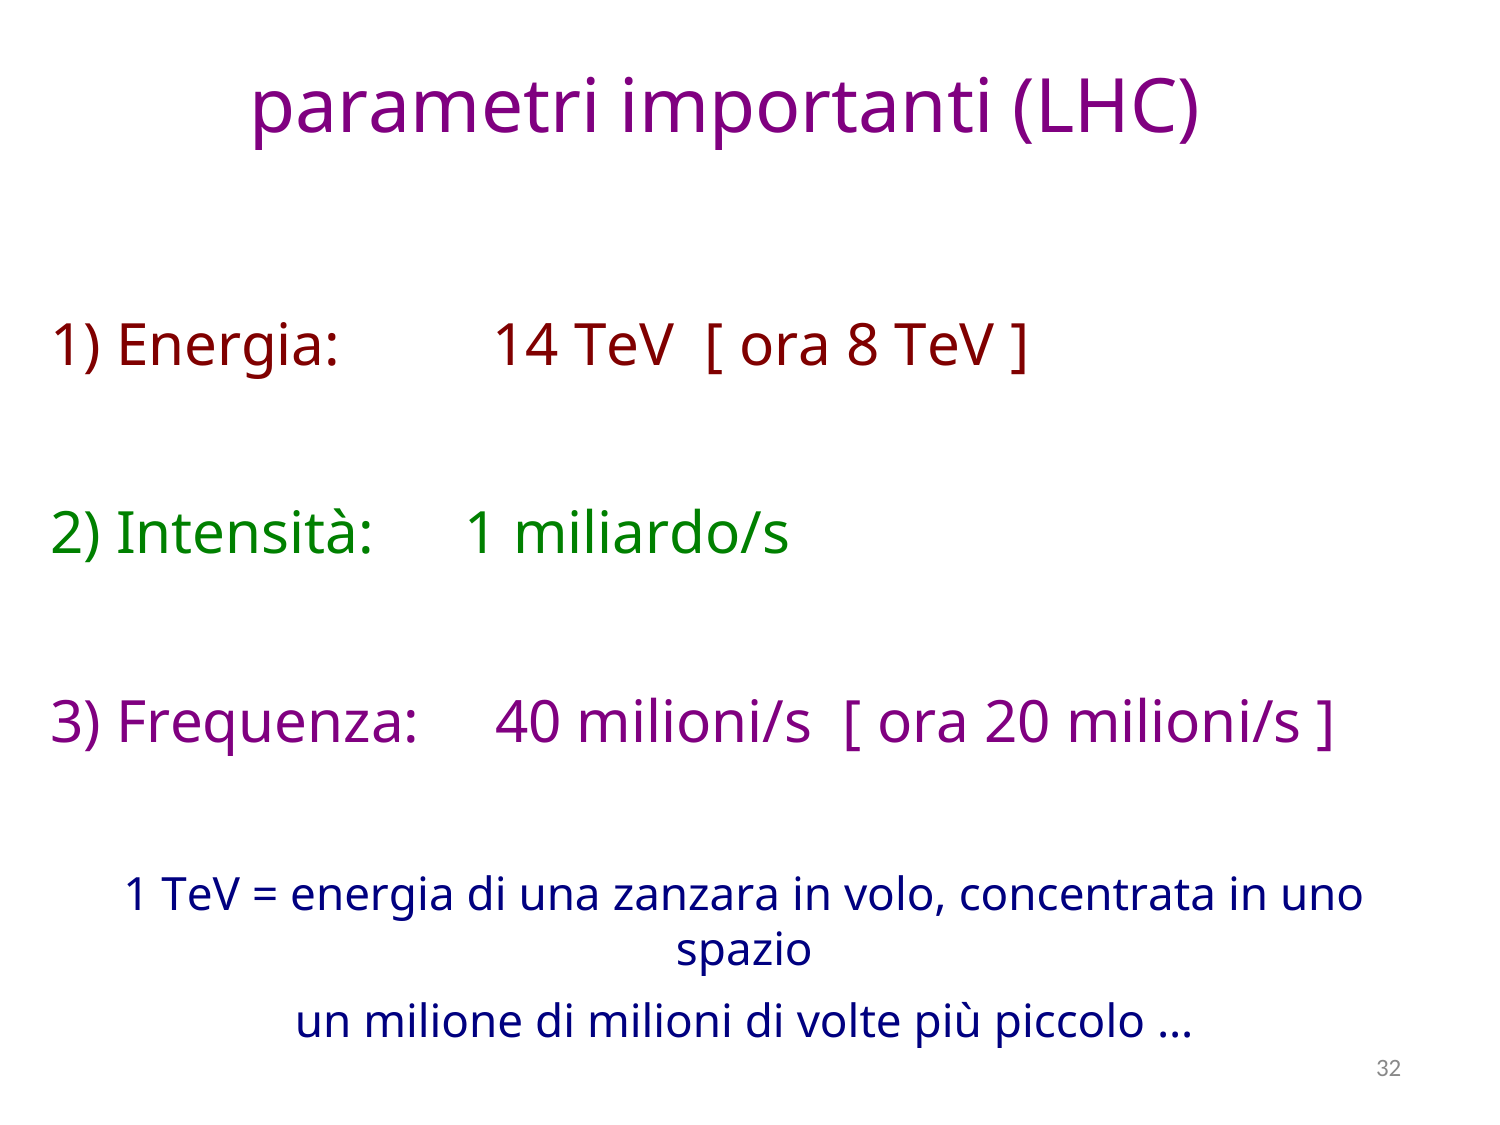

parametri importanti (LHC)
1) Energia: 14 TeV [ ora 8 TeV ]
2) Intensità: 1 miliardo/s
3) Frequenza: 40 milioni/s [ ora 20 milioni/s ]
1 TeV = energia di una zanzara in volo, concentrata in uno spazio
un milione di milioni di volte più piccolo …
32